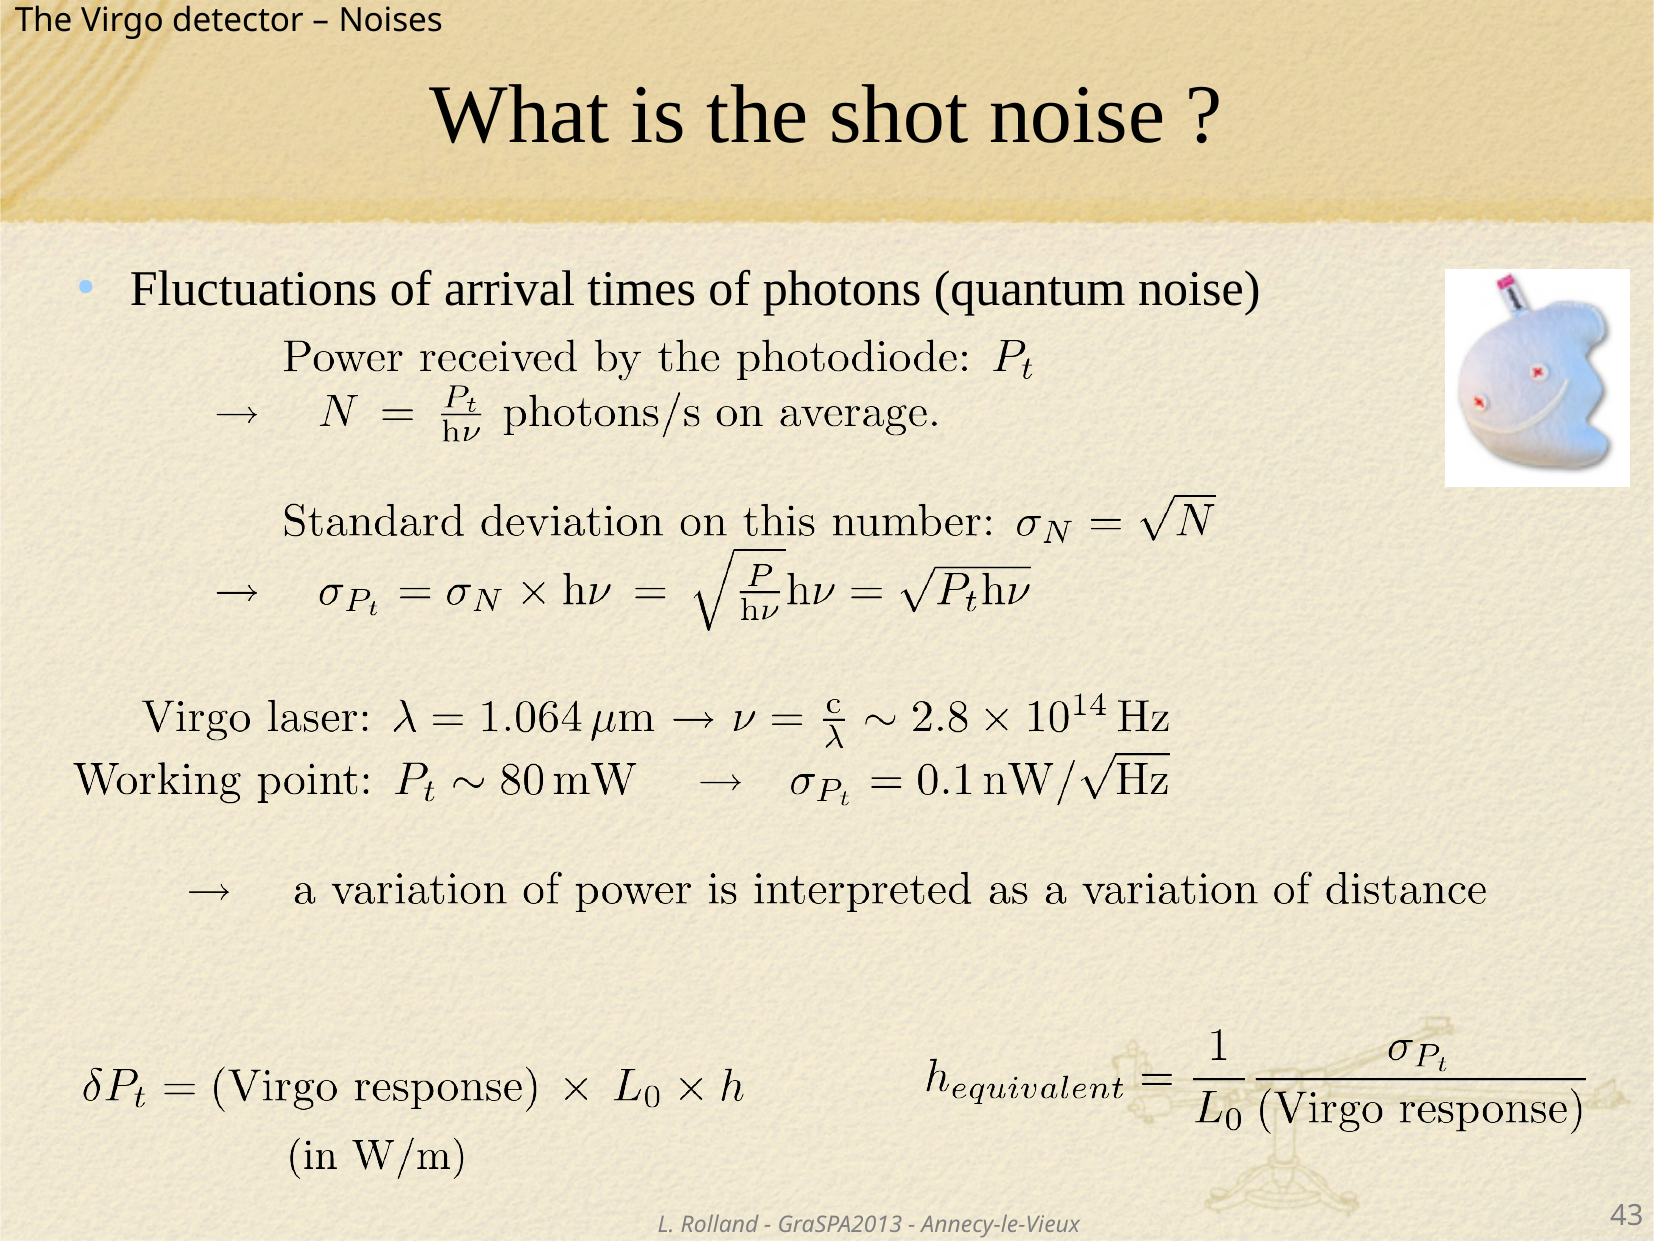

The Virgo detector – Noises
# What is the shot noise ?
Fluctuations of arrival times of photons (quantum noise)